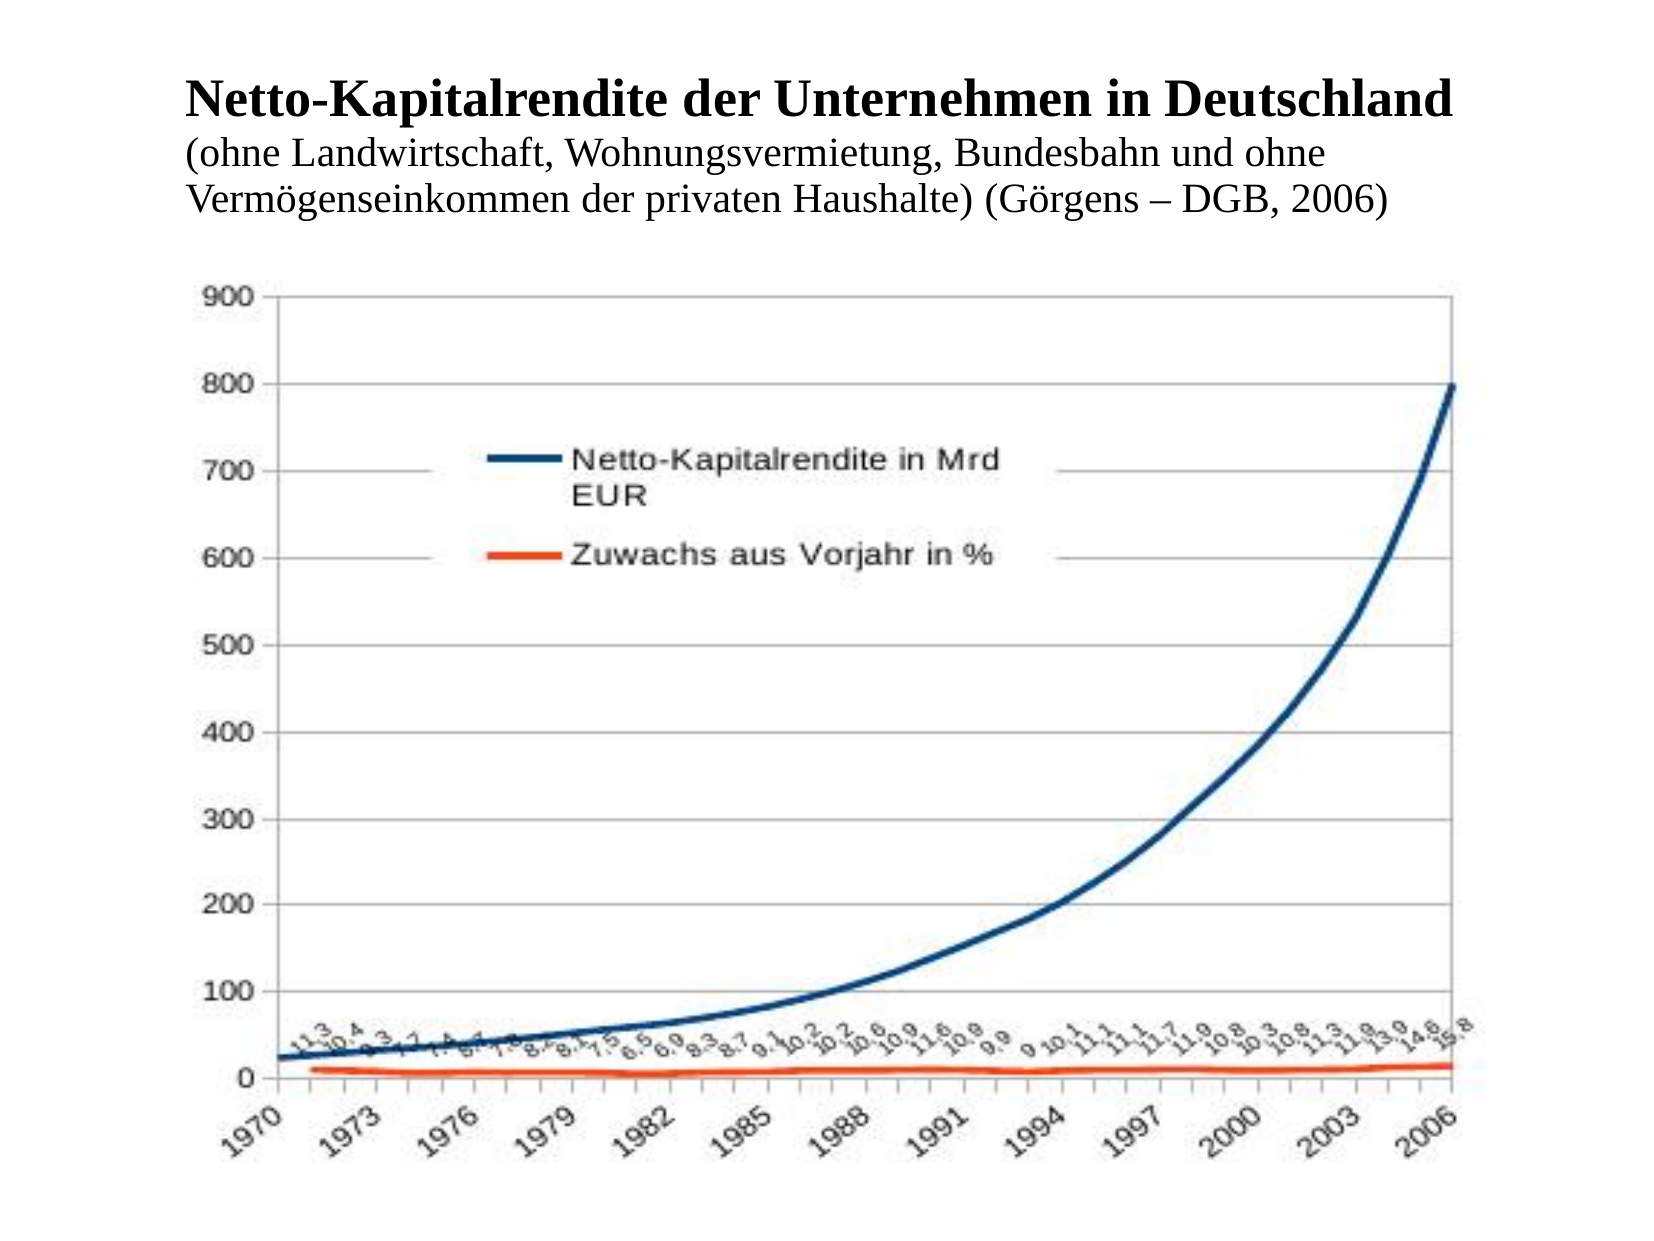

Netto-Kapitalrendite der Unternehmen in Deutschland
(ohne Landwirtschaft, Wohnungsvermietung, Bundesbahn und ohne Vermögenseinkommen der privaten Haushalte) (Görgens – DGB, 2006)